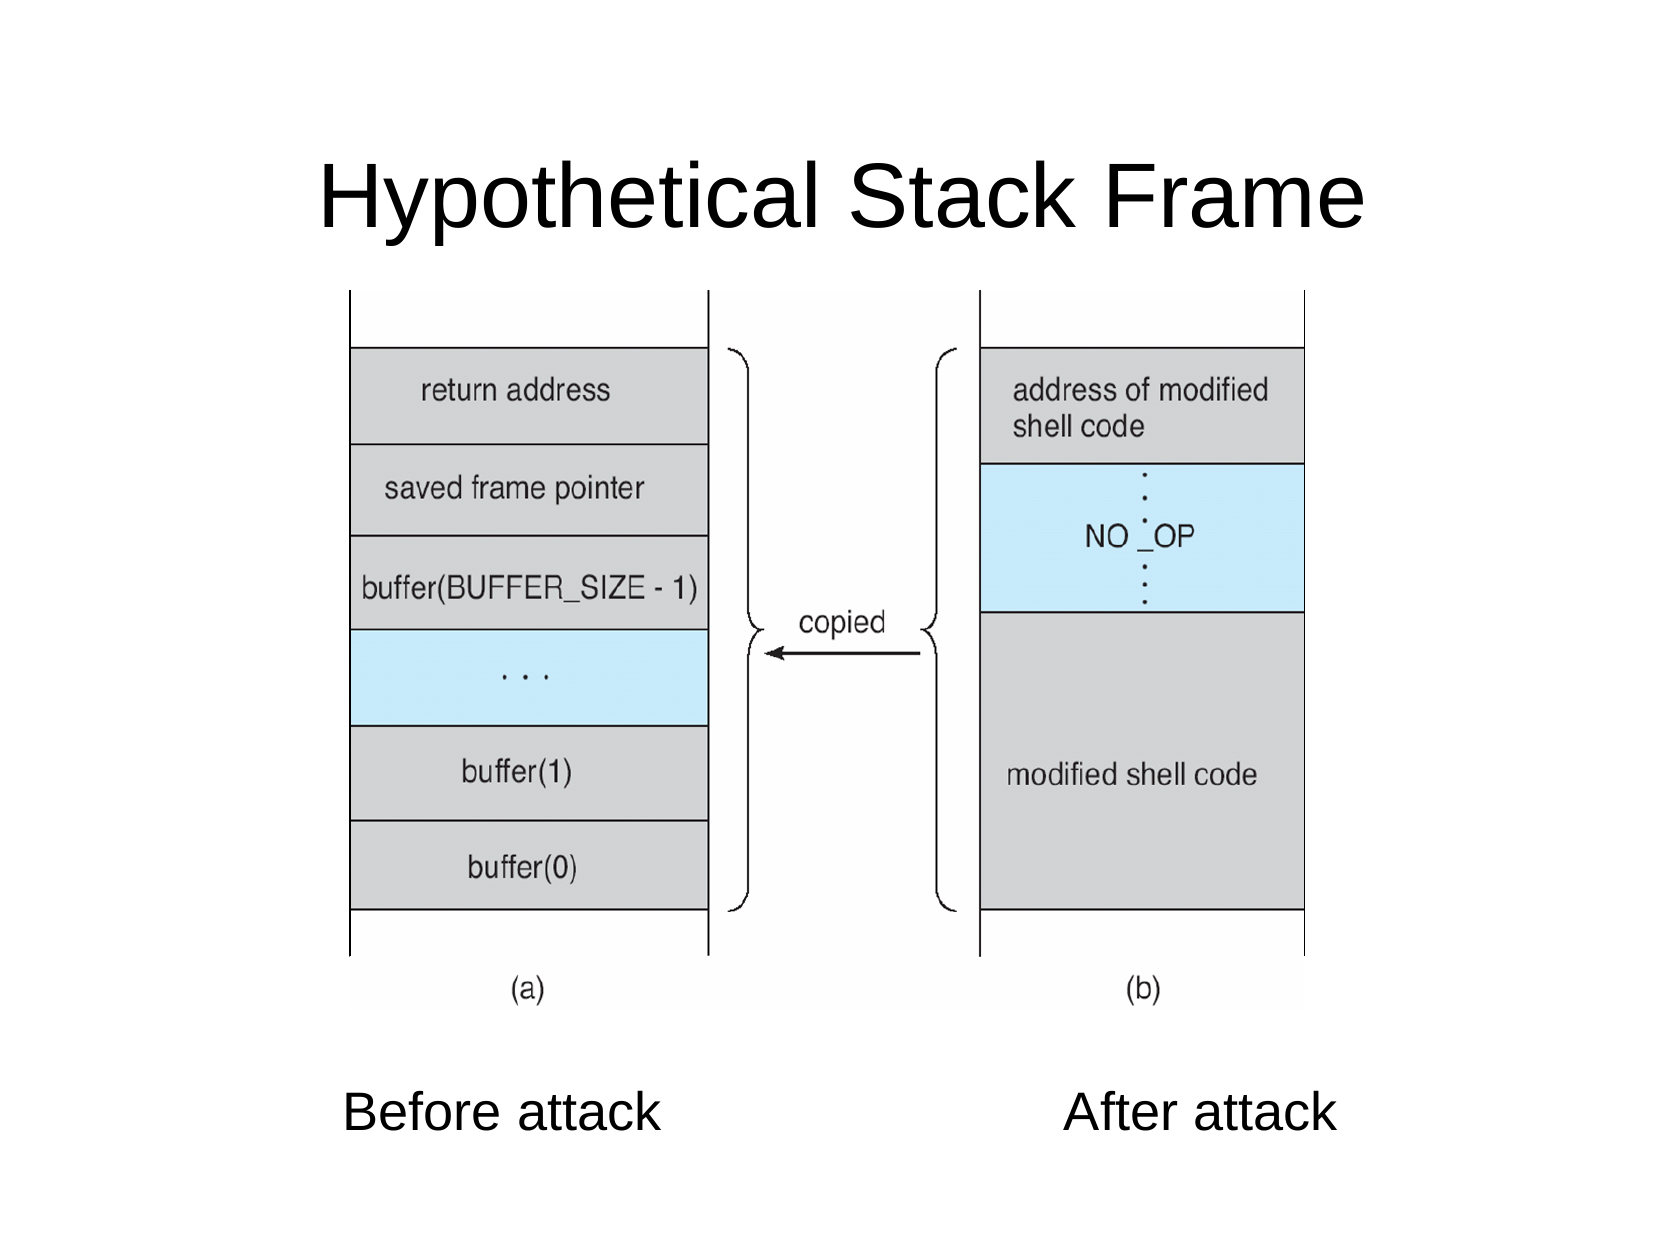

# Hypothetical Stack Frame
After attack
Before attack